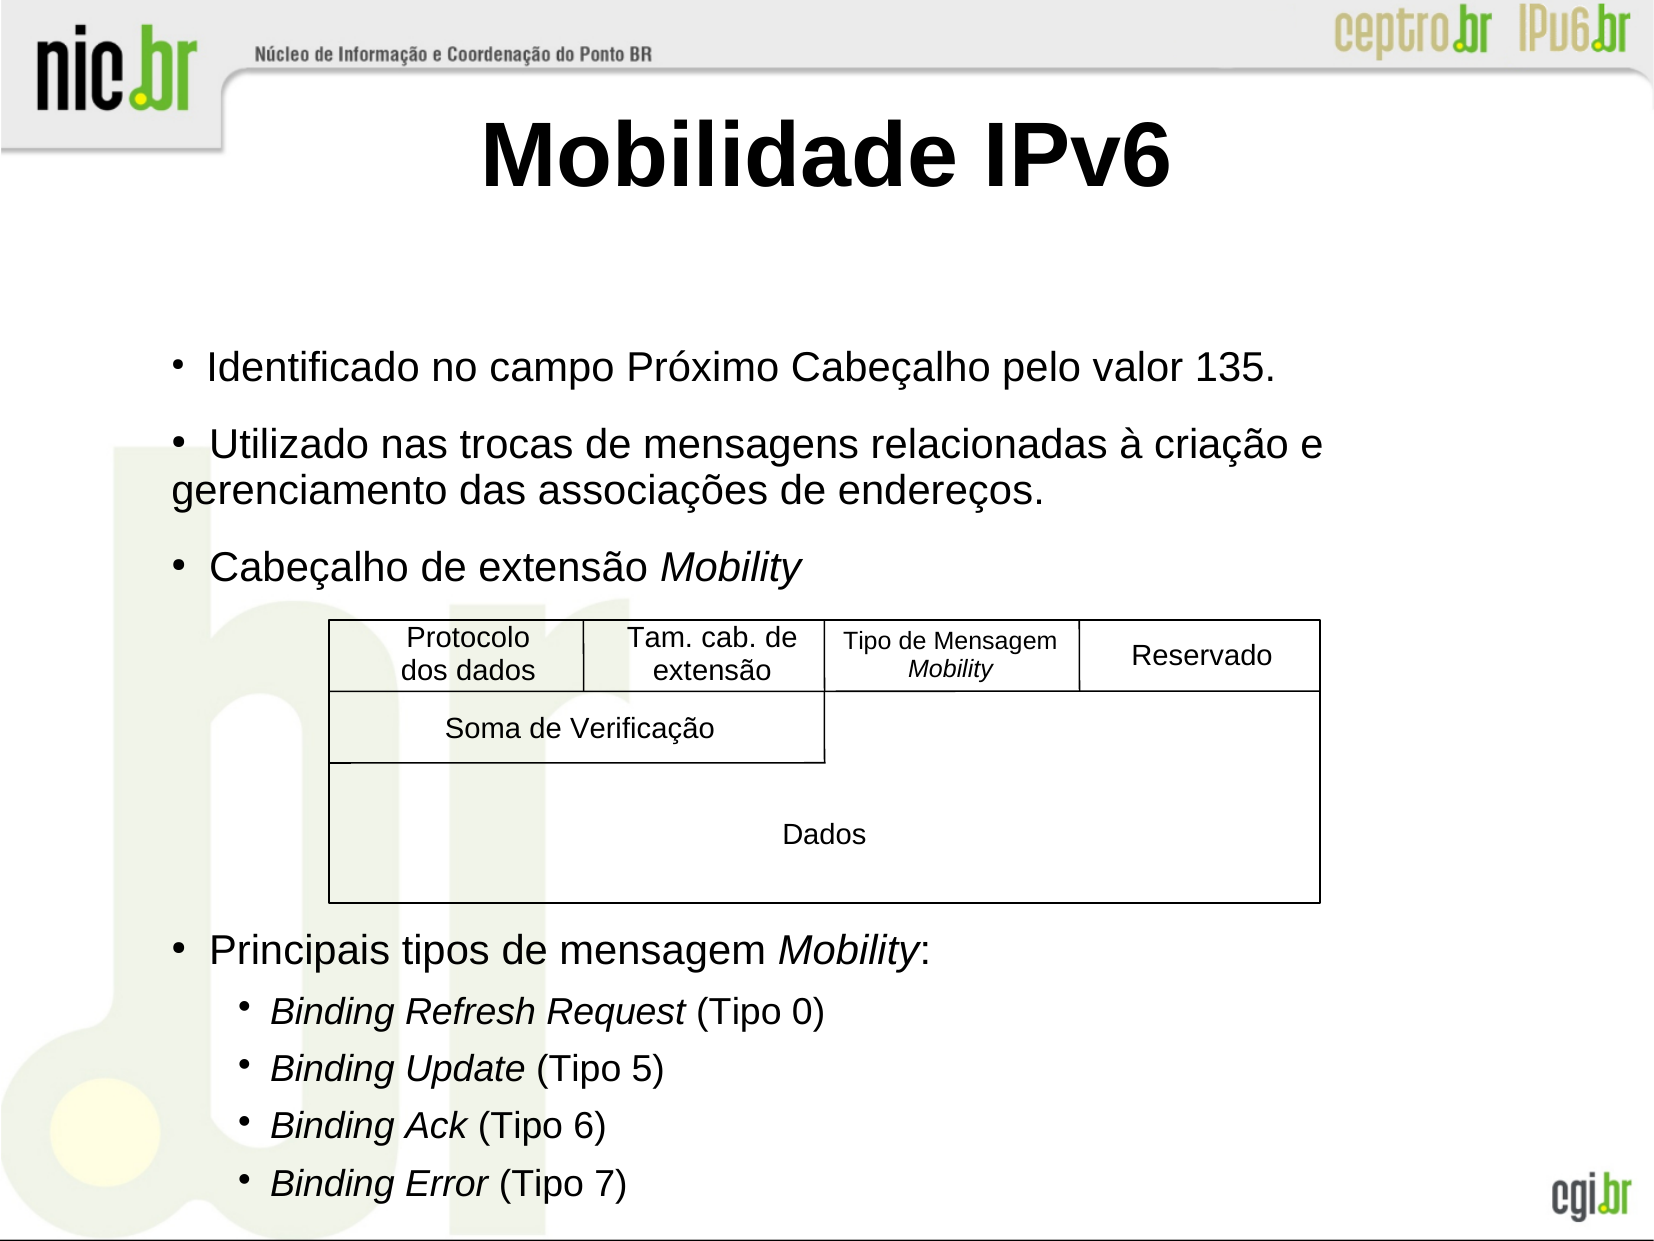

Mobilidade IPv6
 Identificado no campo Próximo Cabeçalho pelo valor 135.
 Utilizado nas trocas de mensagens relacionadas à criação e gerenciamento das associações de endereços.
 Cabeçalho de extensão Mobility
 Principais tipos de mensagem Mobility:
Binding Refresh Request (Tipo 0)‏
Binding Update (Tipo 5)‏
Binding Ack (Tipo 6)‏
Binding Error (Tipo 7)‏
Protocolo dos dados
Tam. cab. de
extensão
Tipo de Mensagem Mobility
Reservado
Soma de Verificação
Dados